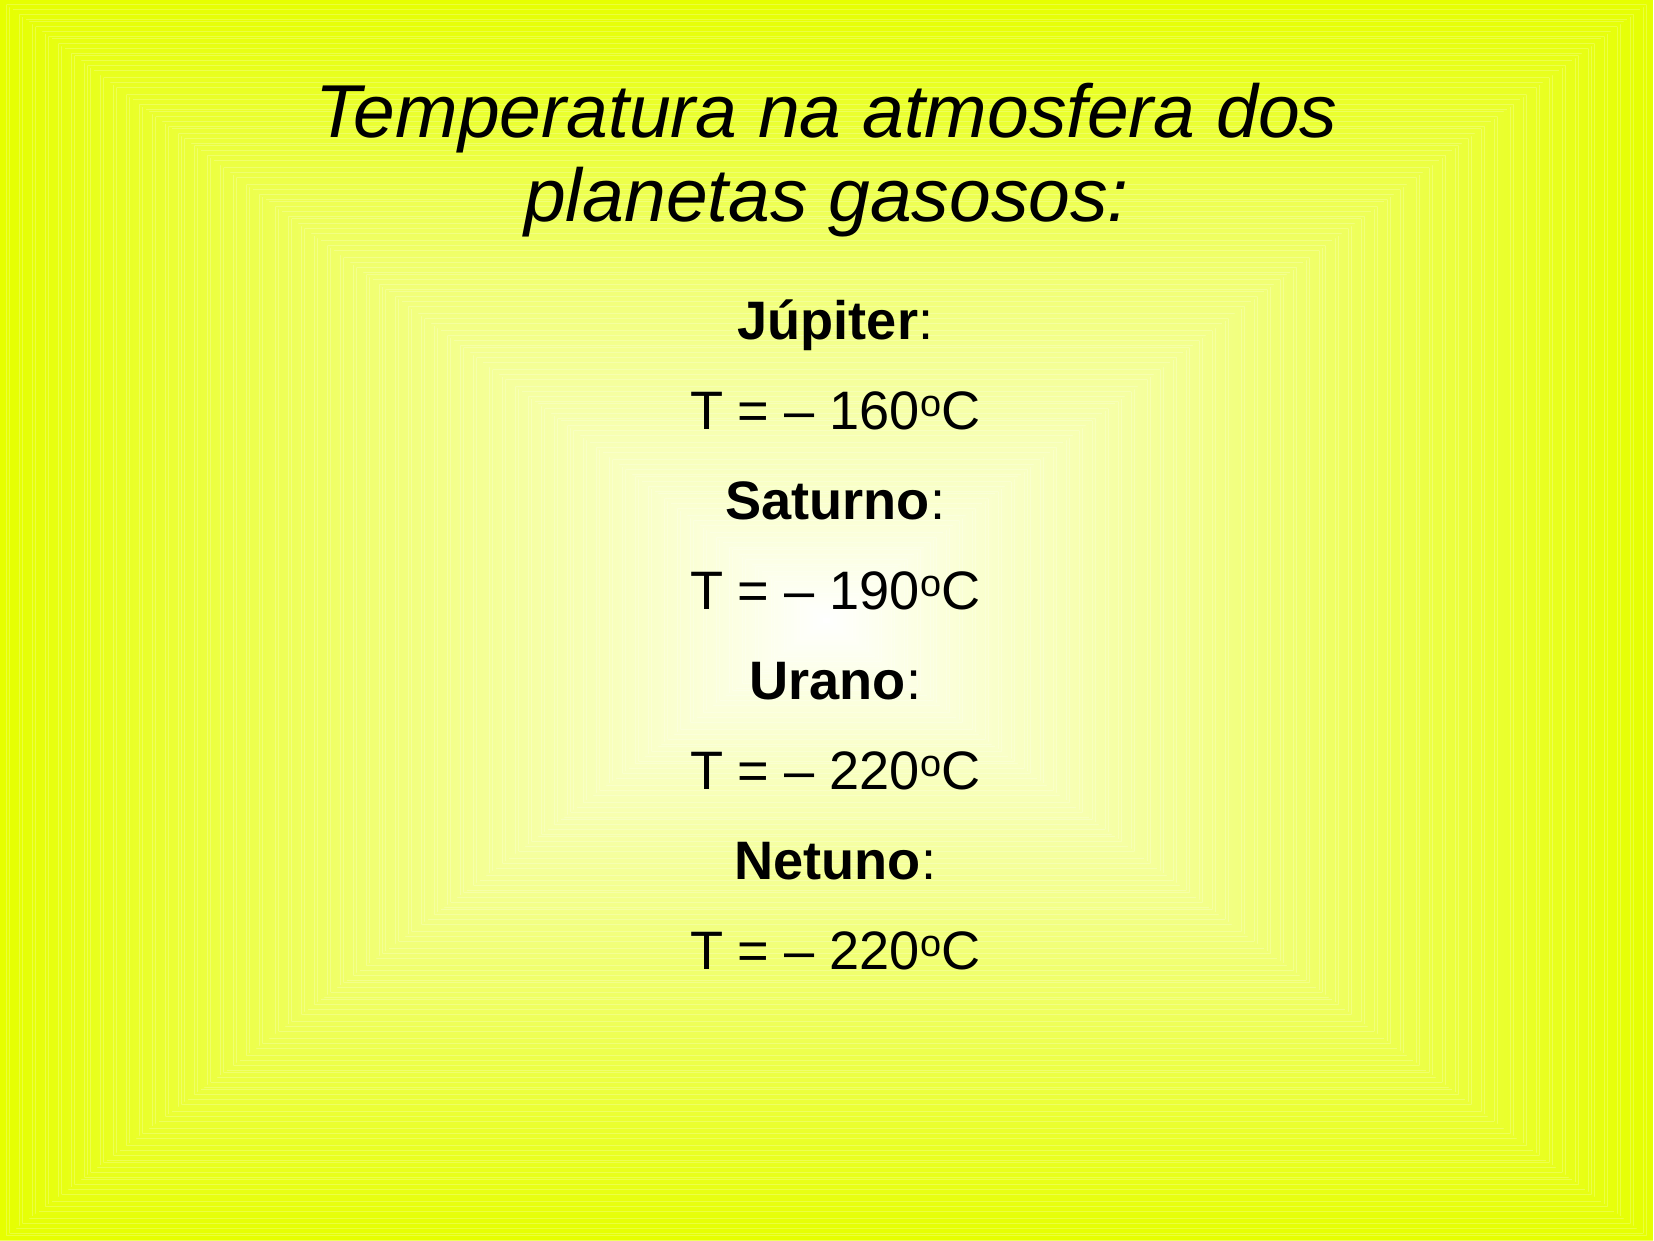

# Temperatura na atmosfera dos planetas gasosos:
Júpiter:
T = – 160oC
Saturno:
T = – 190oC
Urano:
T = – 220oC
Netuno:
T = – 220oC